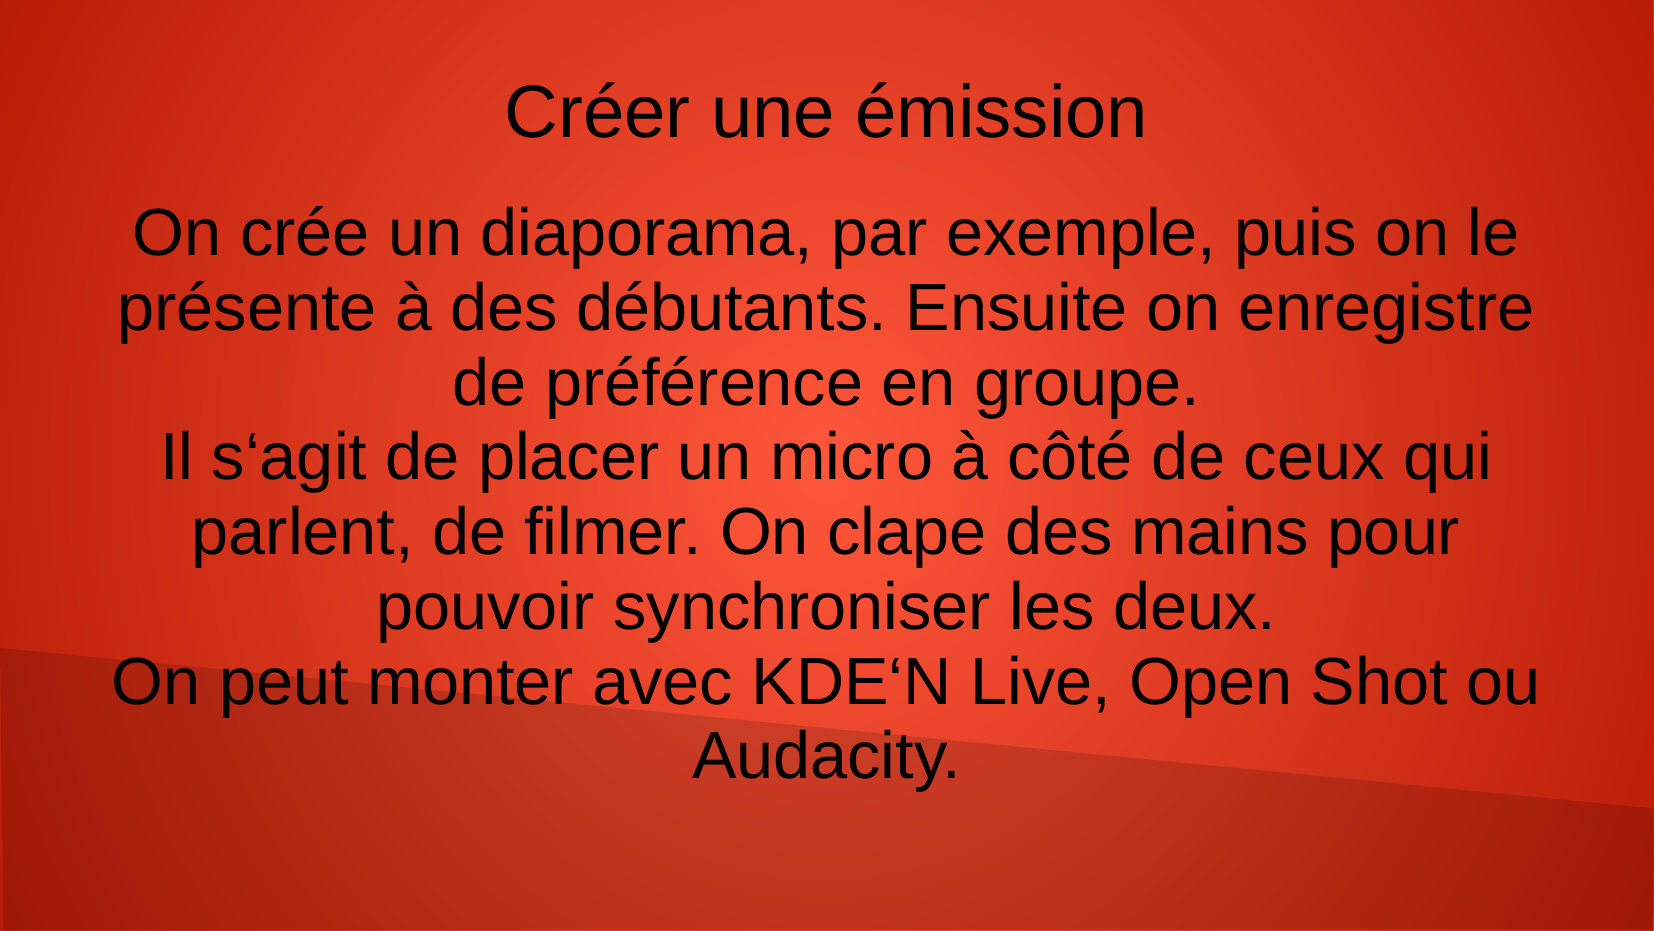

# Créer une émission
On crée un diaporama, par exemple, puis on le présente à des débutants. Ensuite on enregistre de préférence en groupe.
Il s‘agit de placer un micro à côté de ceux qui parlent, de filmer. On clape des mains pour pouvoir synchroniser les deux.
On peut monter avec KDE‘N Live, Open Shot ou Audacity.